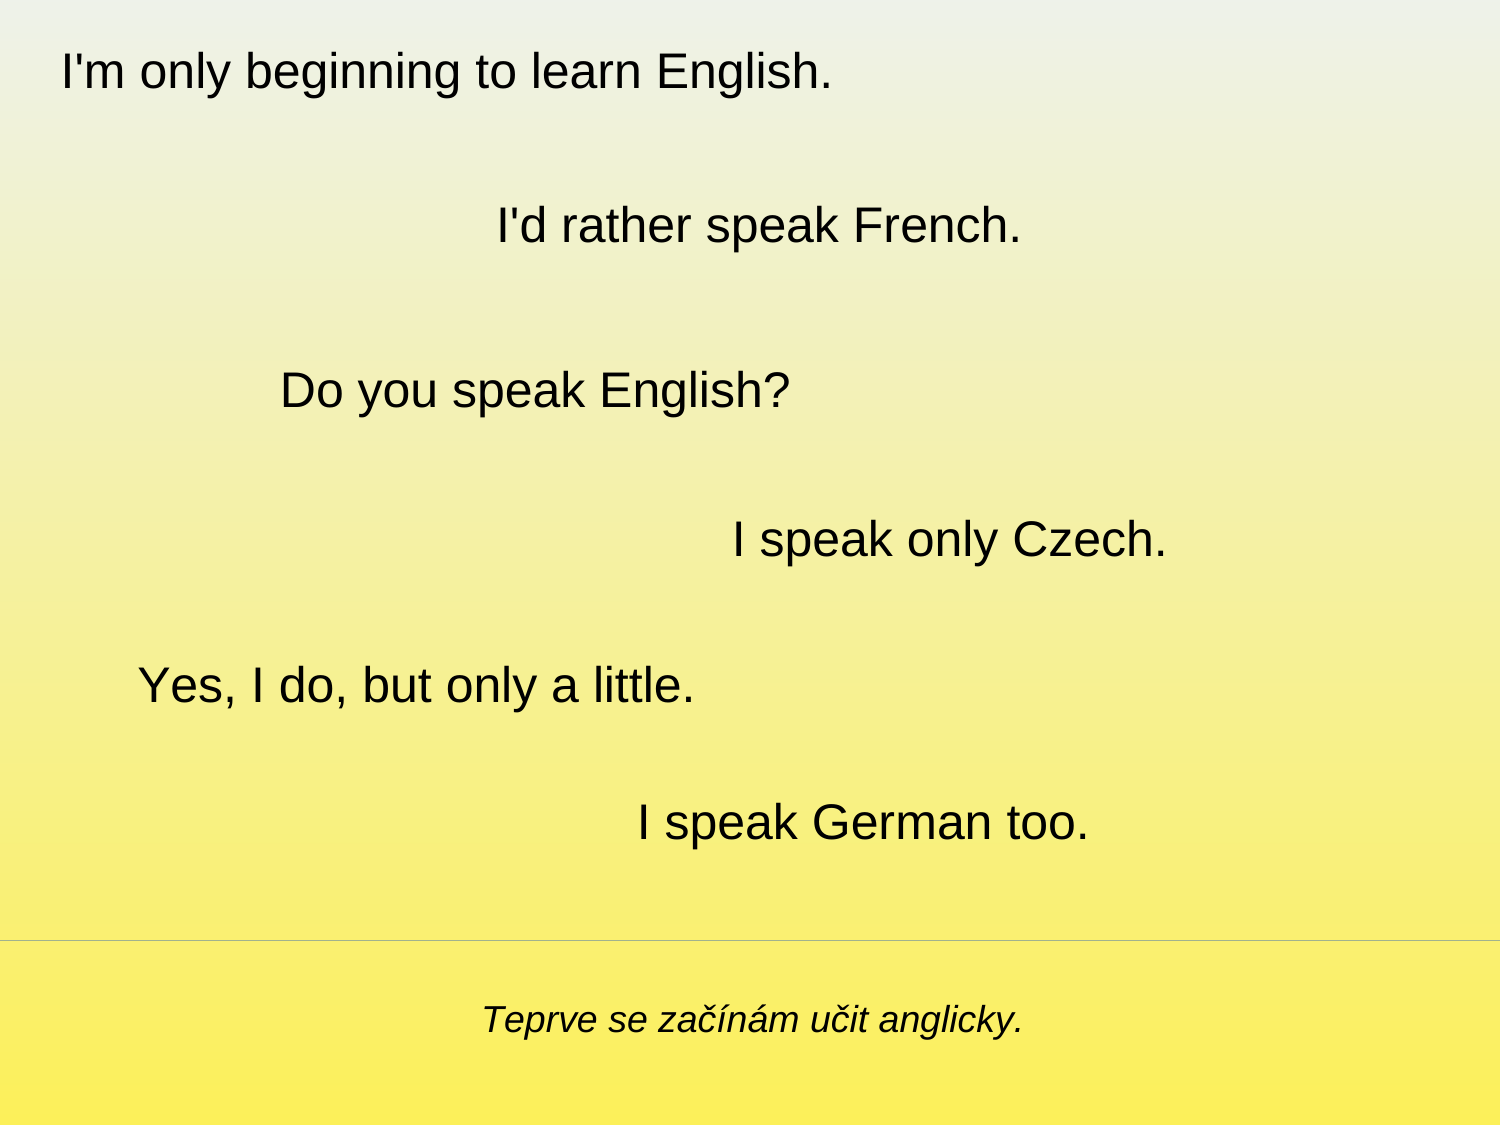

I'm only beginning to learn English.
I'd rather speak French.
Do you speak English?
I speak only Czech.
Yes, I do, but only a little.
I speak German too.
Teprve se začínám učit anglicky.